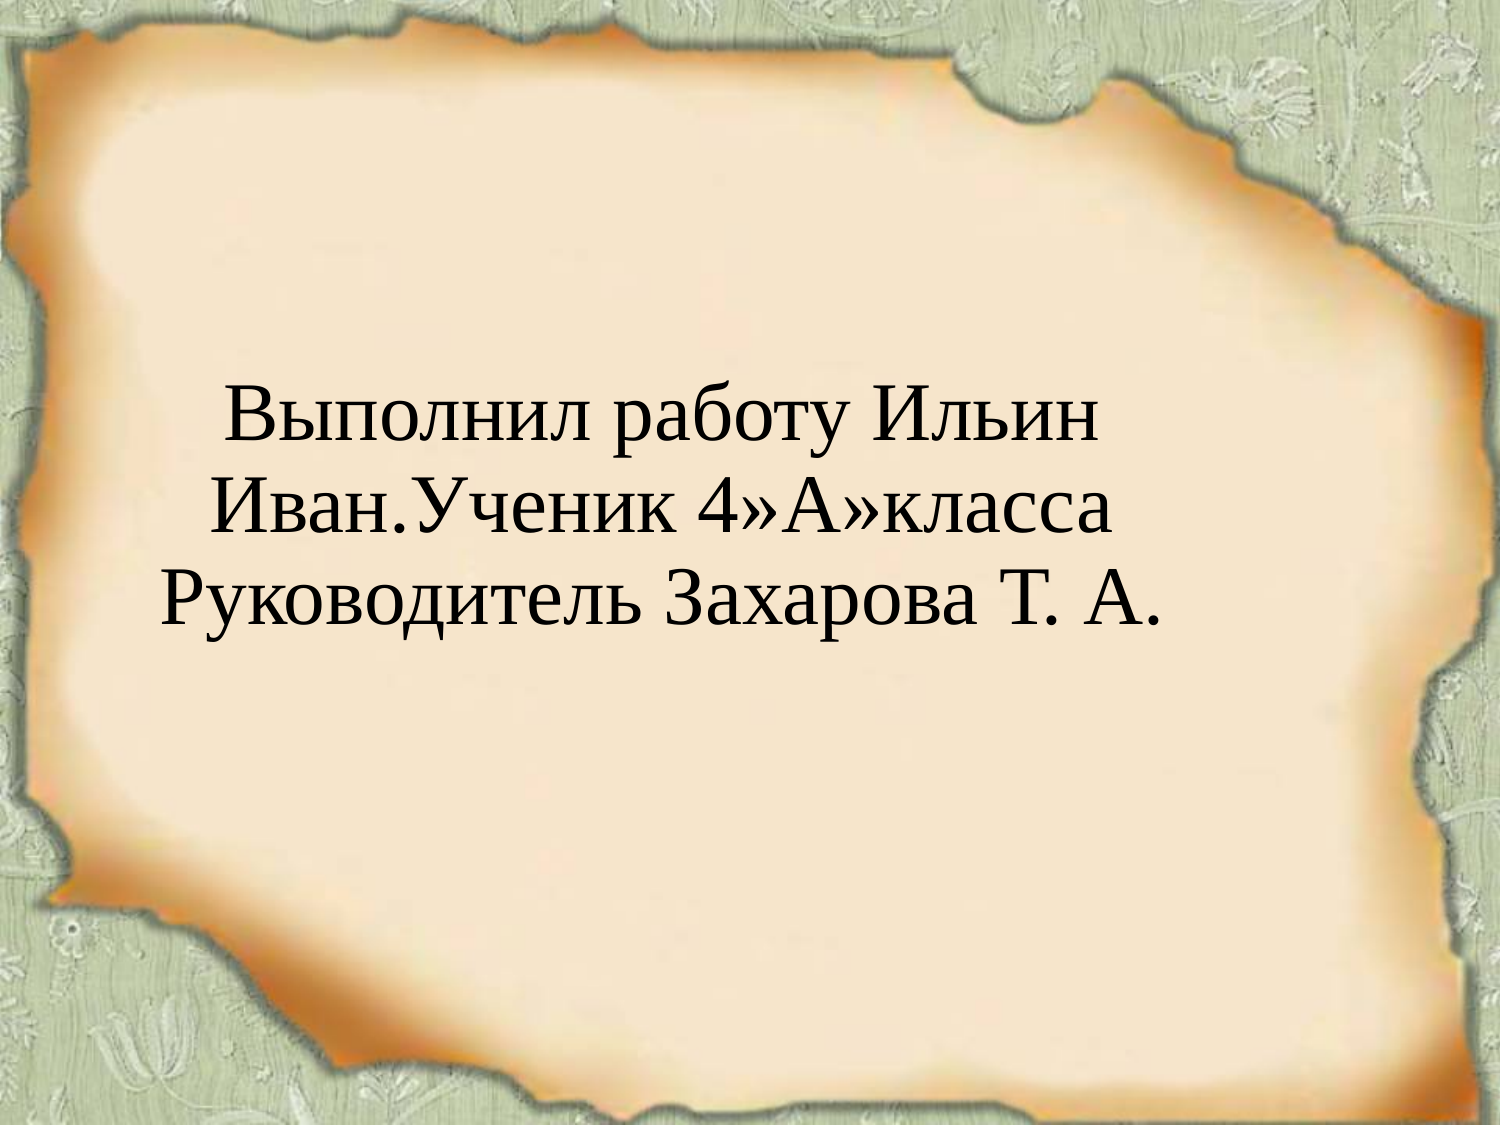

Выполнил работу Ильин Иван.Ученик 4»А»класса
Руководитель Захарова Т. А.